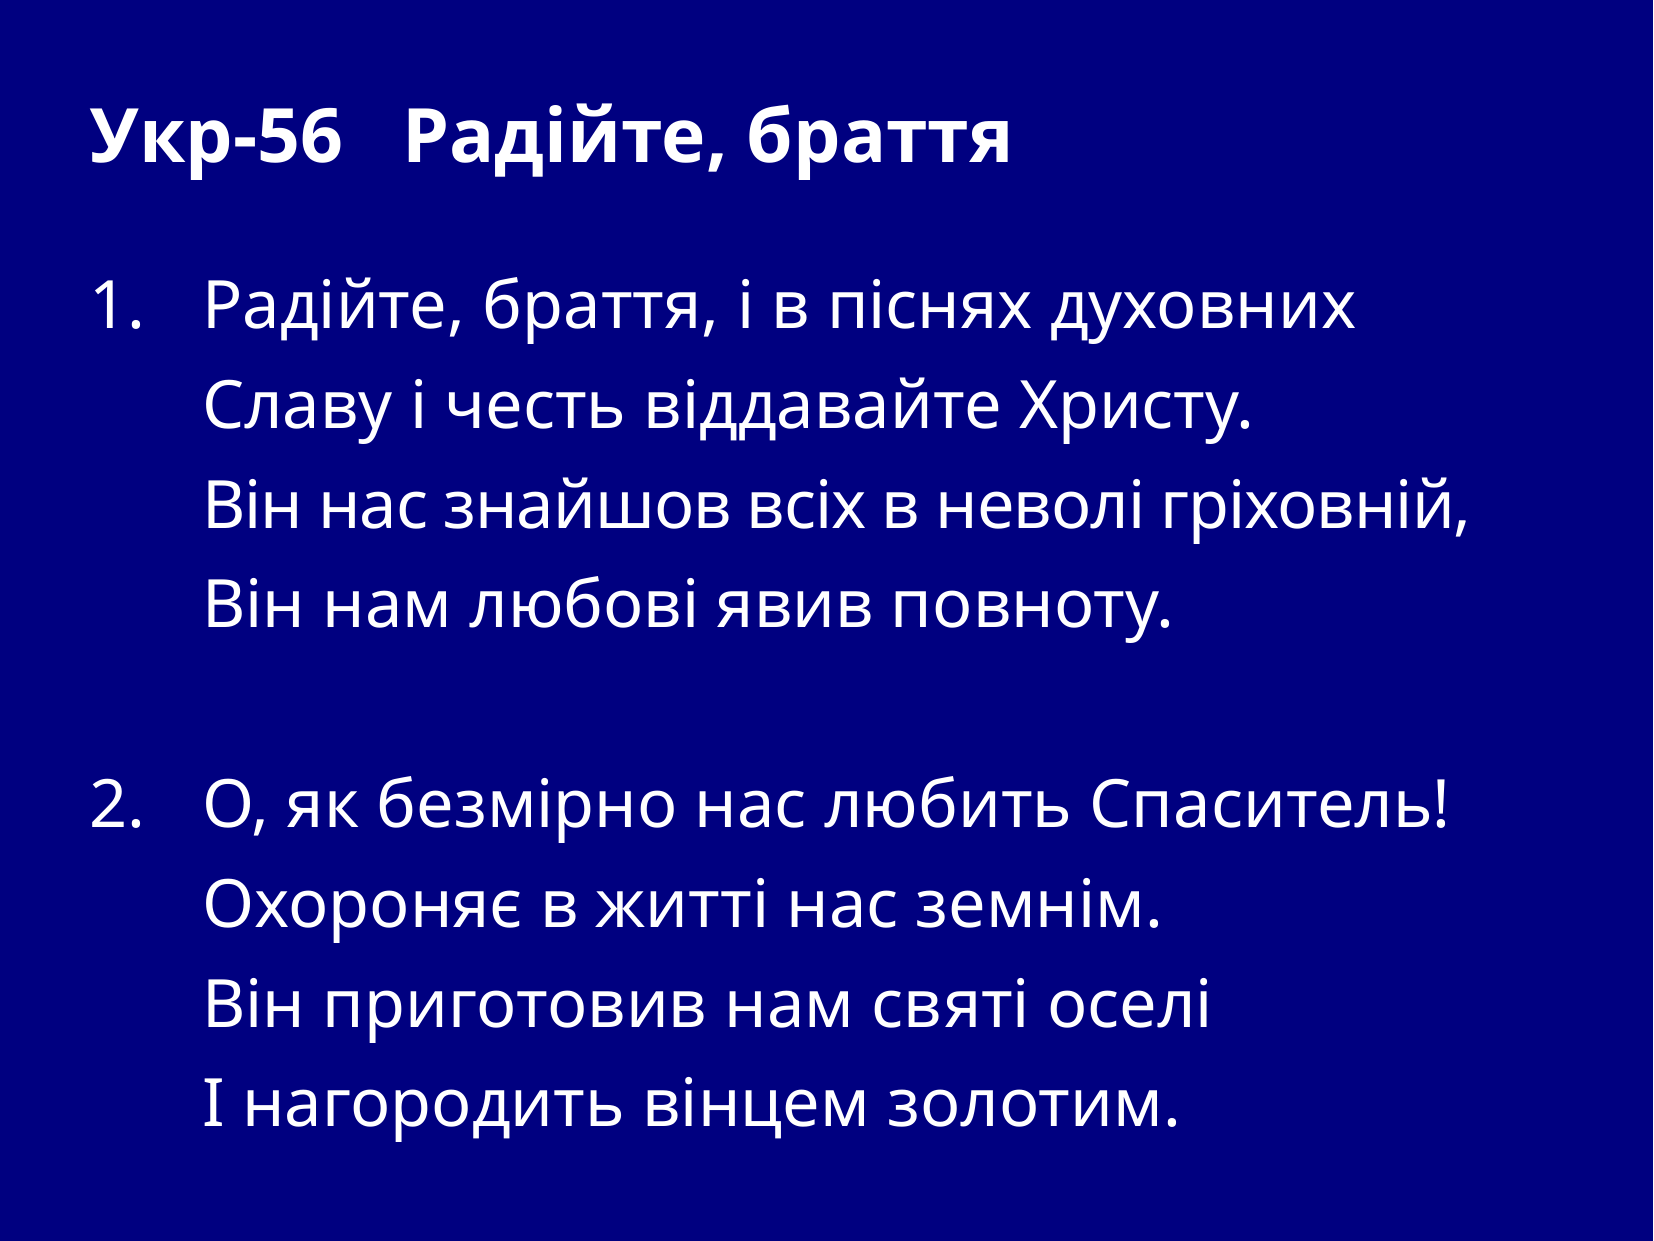

Укр-56 Радійте, браття
1.	Радійте, браття, і в піснях духовних
	Славу і честь віддавайте Христу.
	Він нас знайшов всіх в неволі гріховній,
	Він нам любові явив повноту.
2.	О, як безмірно нас любить Спаситель!
	Охороняє в житті нас земнім.
	Він приготовив нам святі оселі
	І нагородить вінцем золотим.